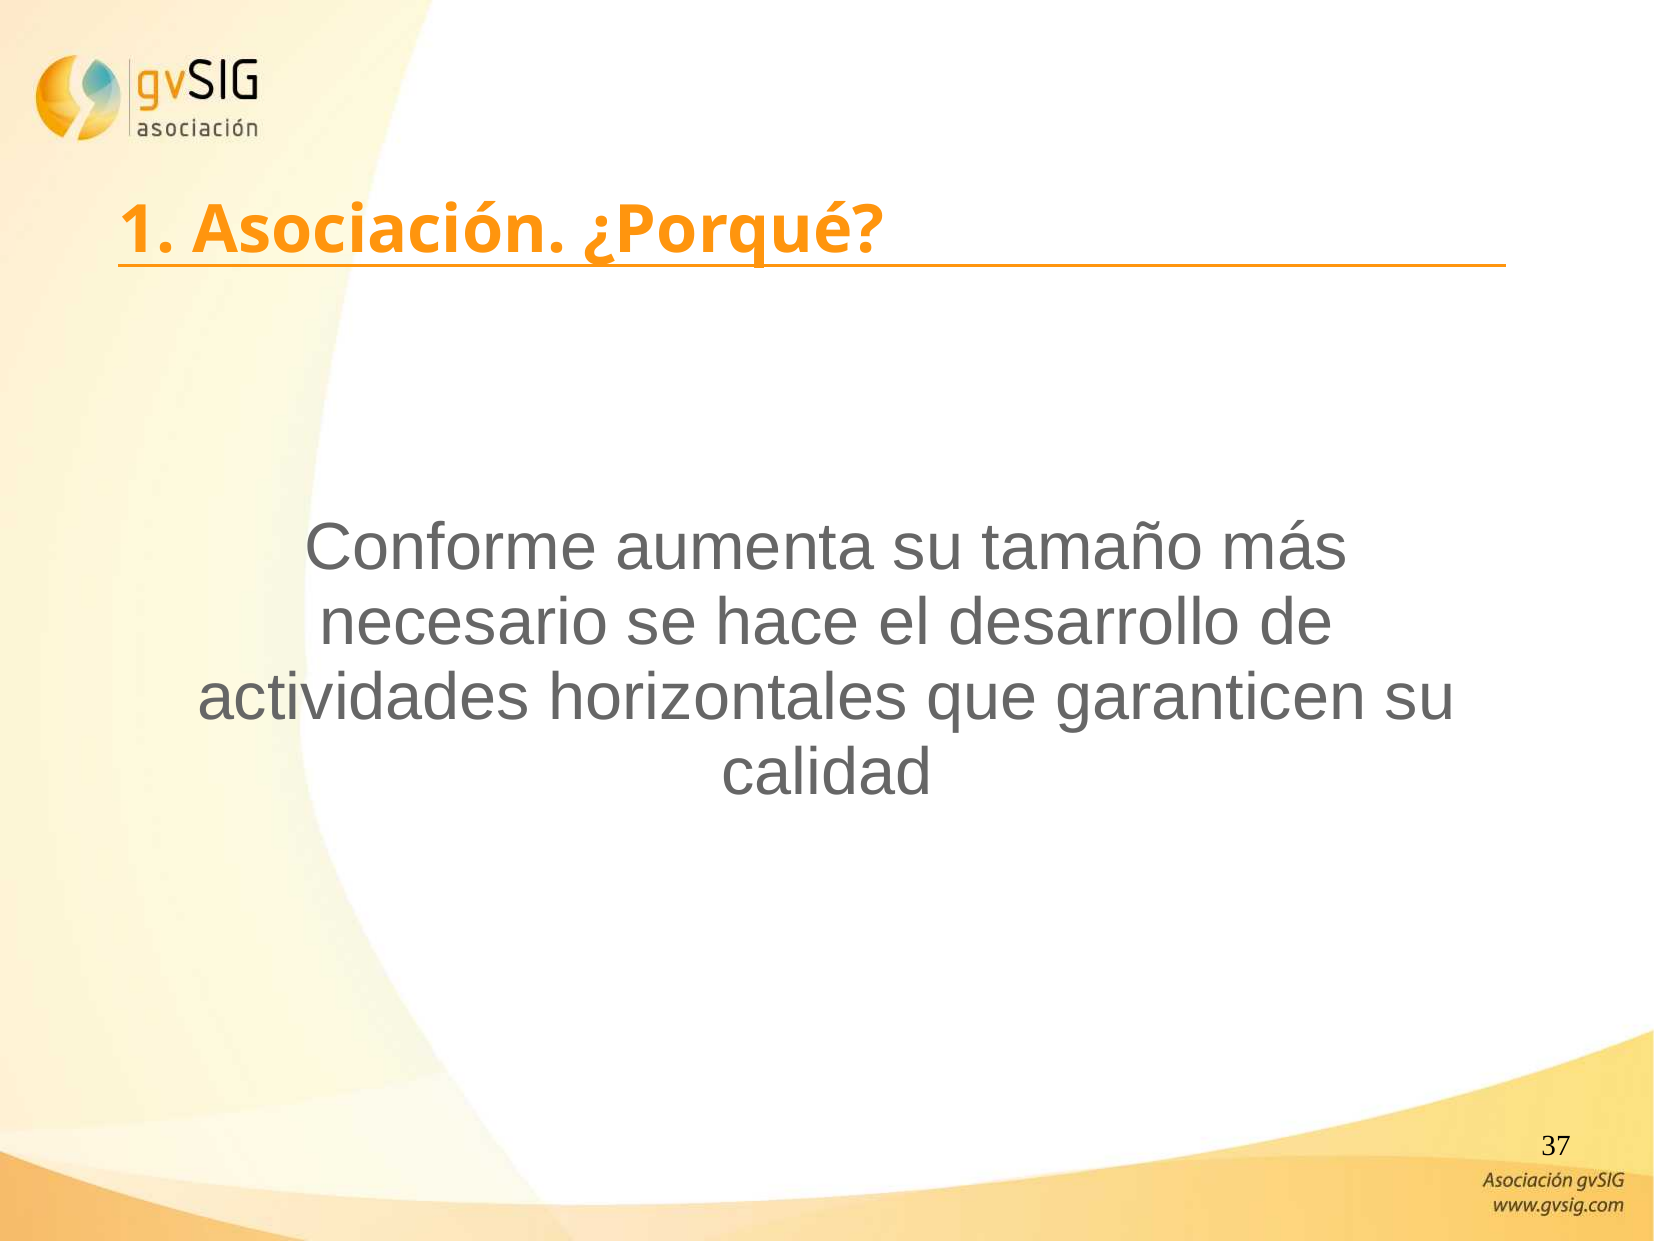

# 1. Asociación. ¿Porqué?
Conforme aumenta su tamaño más necesario se hace el desarrollo de actividades horizontales que garanticen su calidad
37